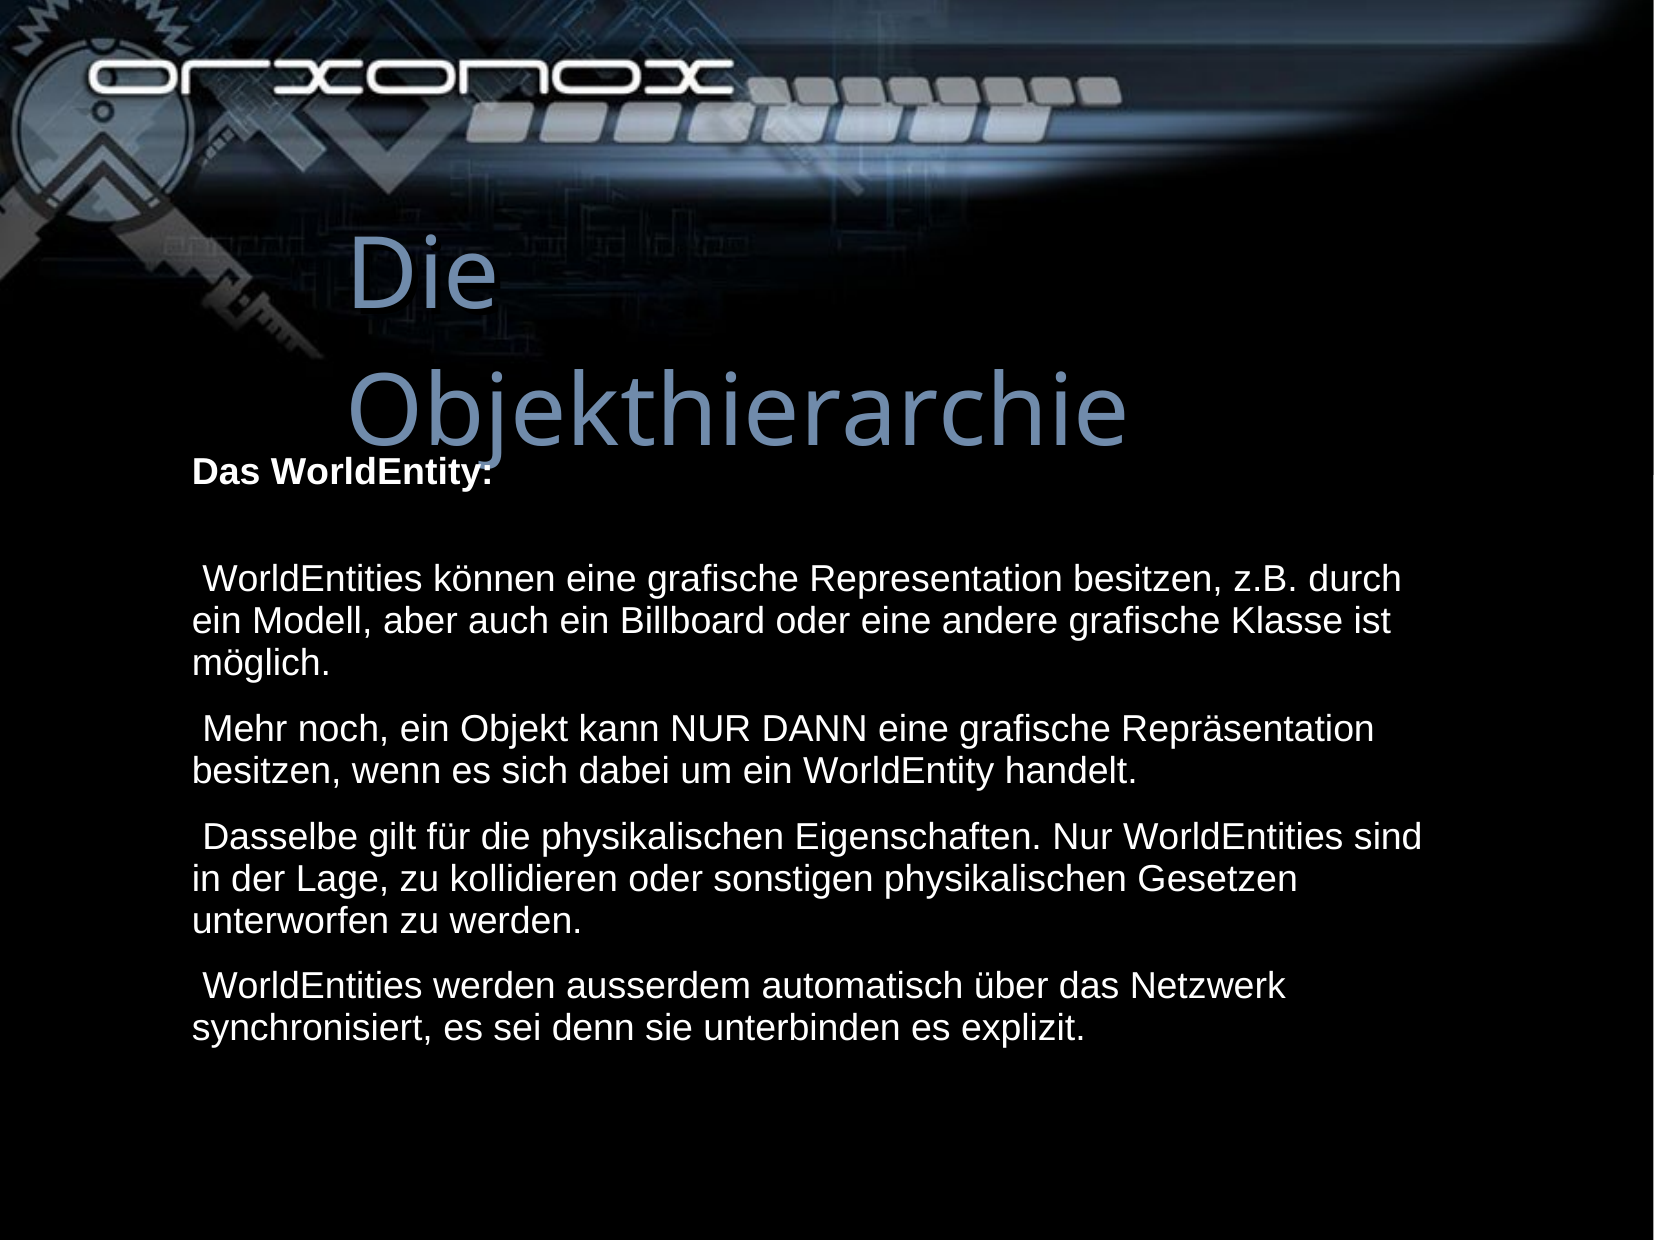

Die Objekthierarchie
Das WorldEntity:
 WorldEntities können eine grafische Representation besitzen, z.B. durch ein Modell, aber auch ein Billboard oder eine andere grafische Klasse ist möglich.
 Mehr noch, ein Objekt kann NUR DANN eine grafische Repräsentation besitzen, wenn es sich dabei um ein WorldEntity handelt.
 Dasselbe gilt für die physikalischen Eigenschaften. Nur WorldEntities sind in der Lage, zu kollidieren oder sonstigen physikalischen Gesetzen unterworfen zu werden.
 WorldEntities werden ausserdem automatisch über das Netzwerk synchronisiert, es sei denn sie unterbinden es explizit.